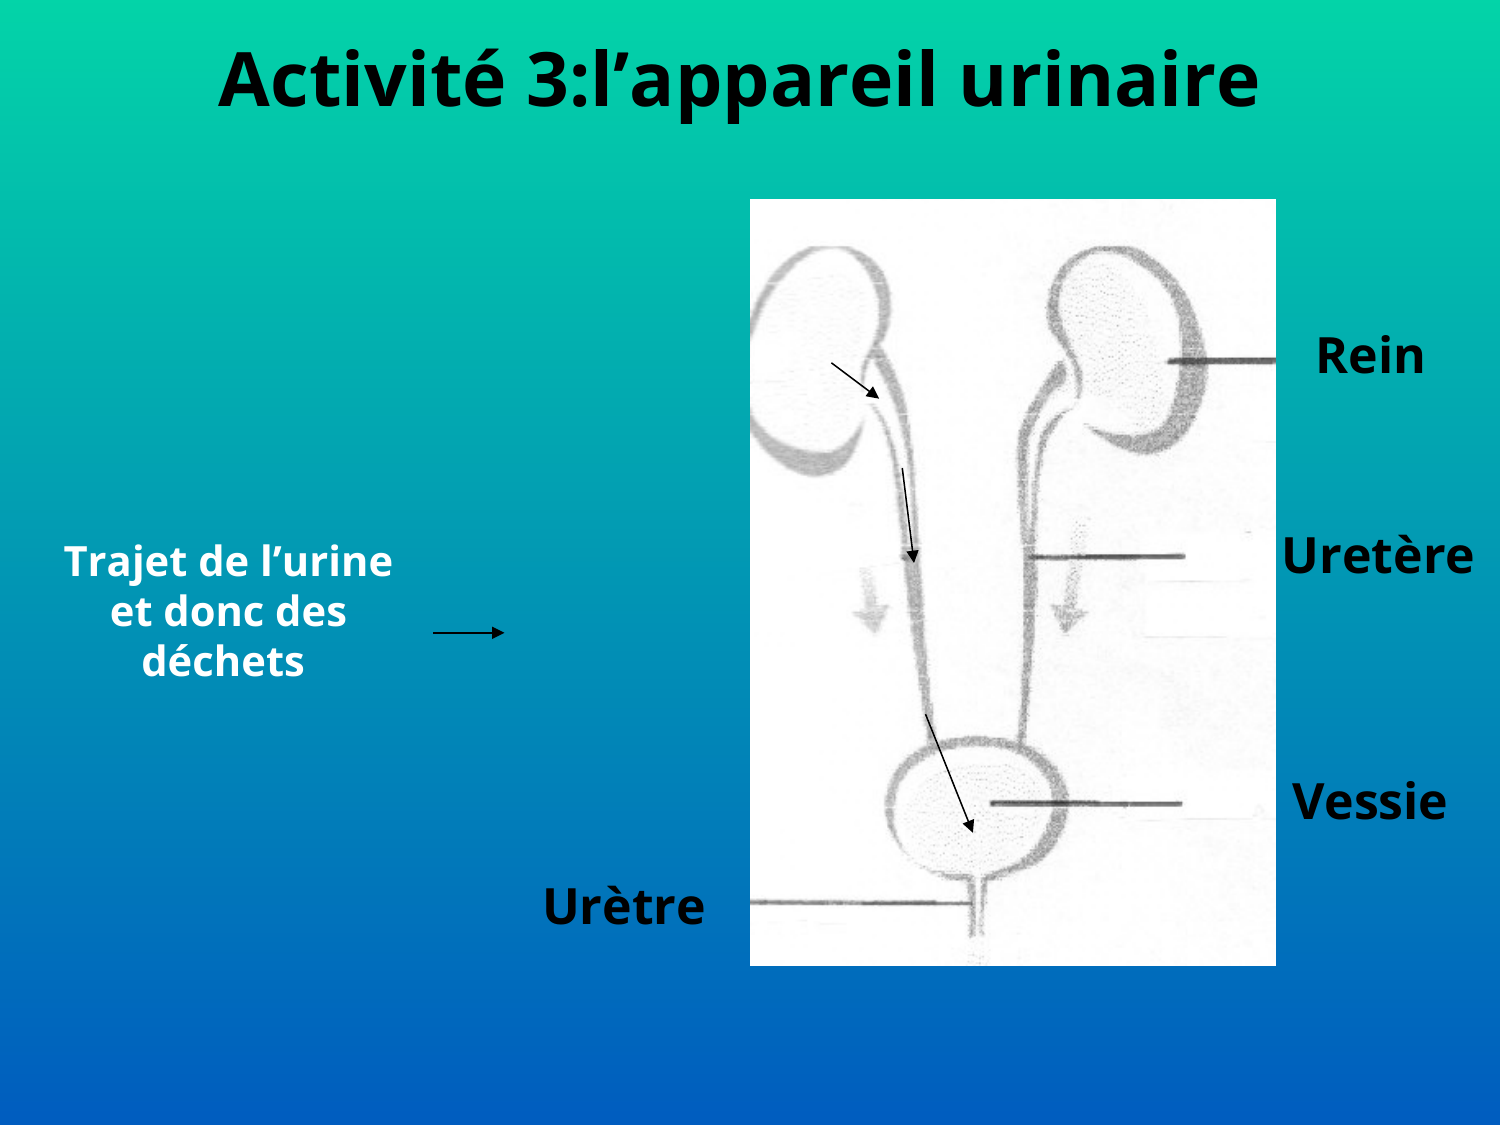

Activité 3:l’appareil urinaire
Rein
Uretère
Trajet de l’urine et donc des déchets
Vessie
Urètre